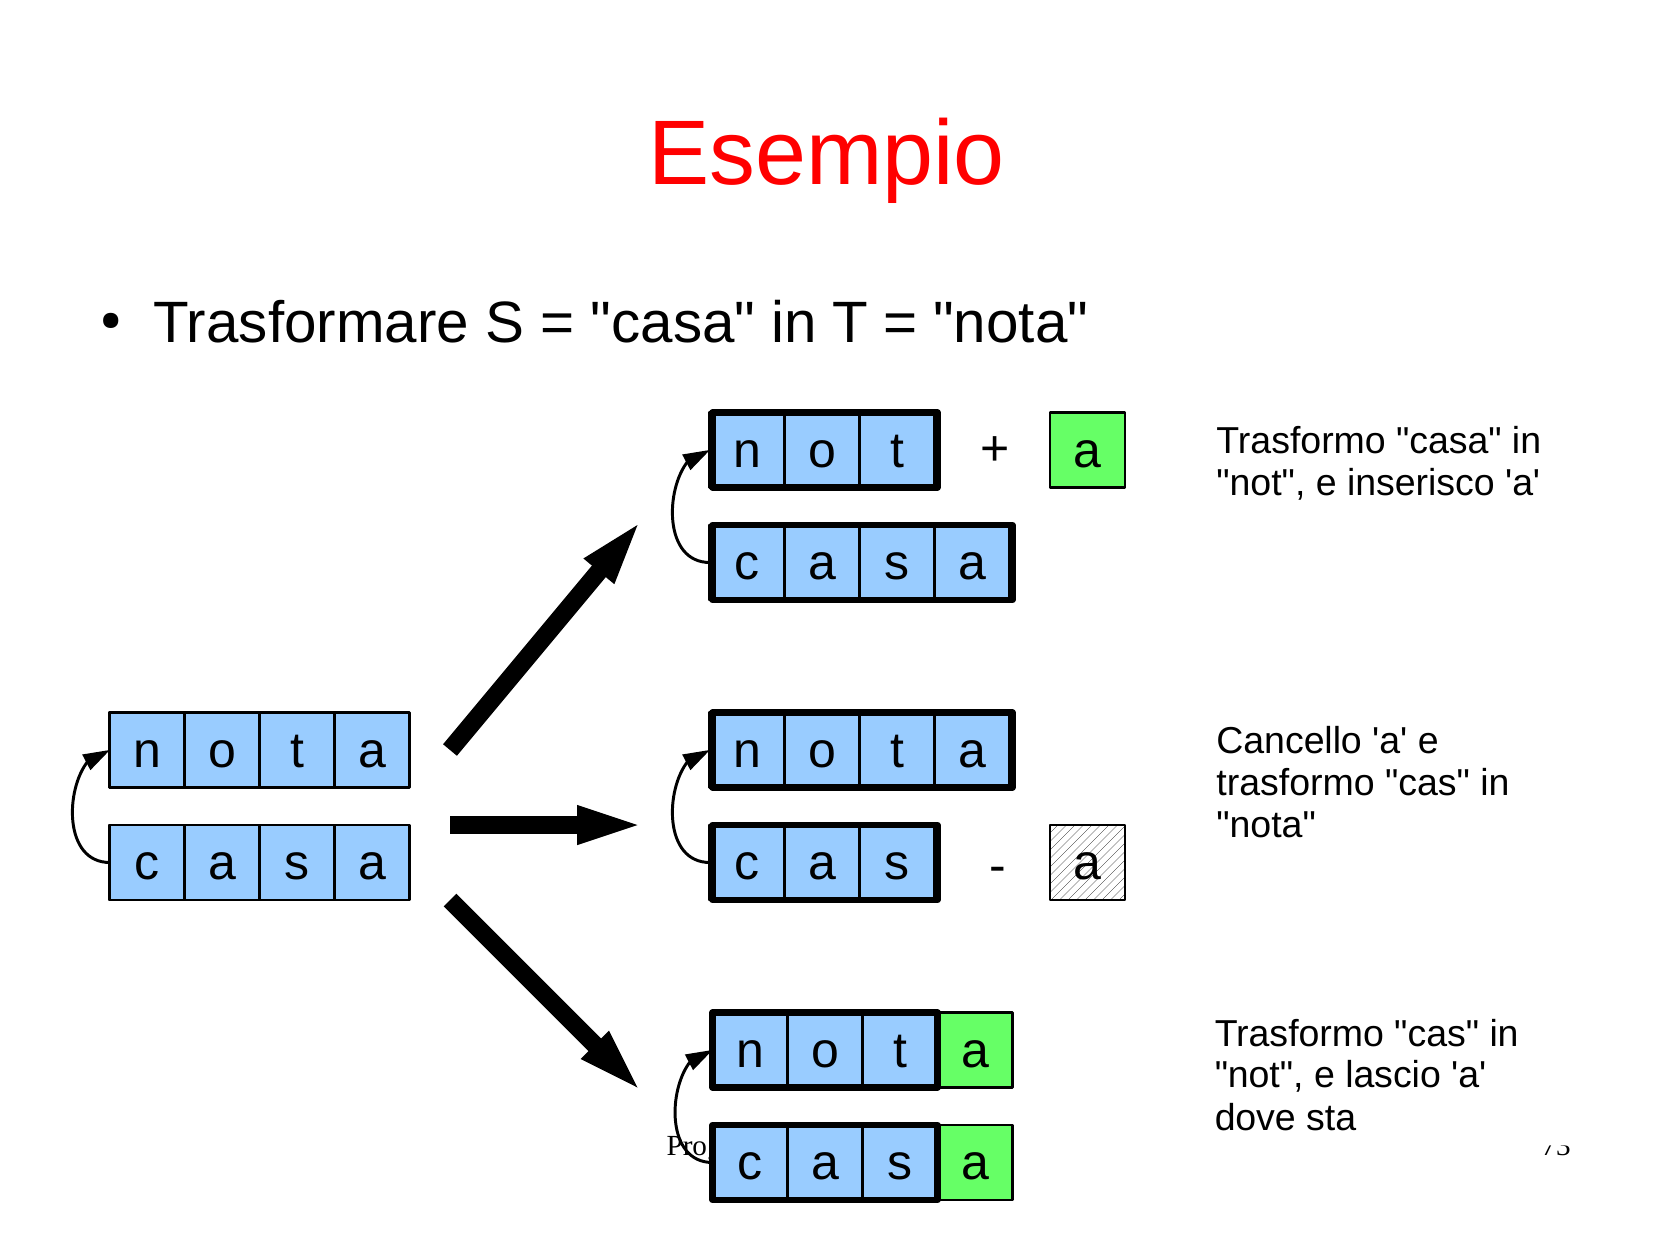

# Esempio
Trasformare S = "casa" in T = "nota"
c
n
o
c
t
+
a
Trasformo "casa" in "not", e inserisco 'a'
c
c
a
c
s
a
c
n
o
c
t
a
c
n
o
c
t
a
Cancello 'a' e trasformo "cas" in "nota"
c
c
a
c
s
a
c
c
a
c
s
a
-
Trasformo "cas" in "not", e lascio 'a' dove sta
c
n
o
c
t
a
c
c
a
c
s
a
Programmazione Dinamica
73